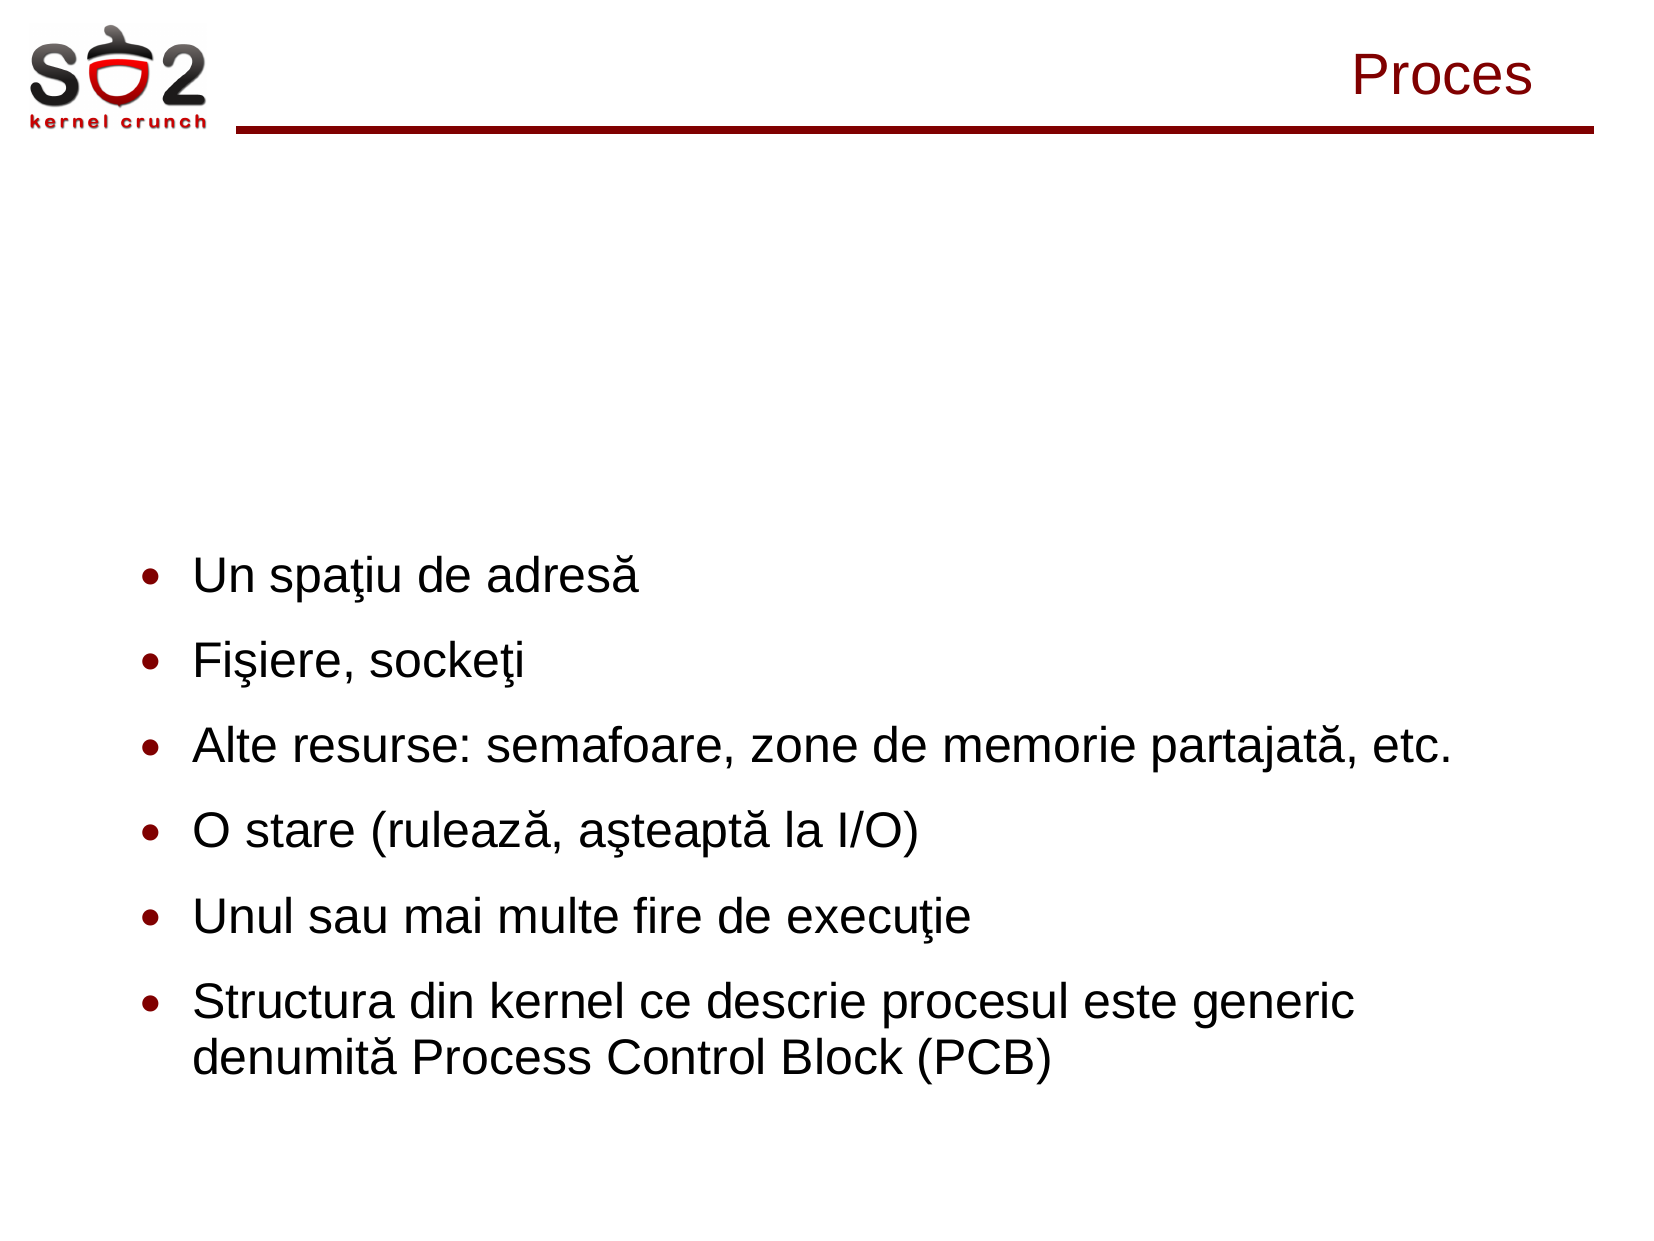

# Proces
Un spaţiu de adresă
Fişiere, sockeţi
Alte resurse: semafoare, zone de memorie partajată, etc.
O stare (rulează, aşteaptă la I/O)
Unul sau mai multe fire de execuţie
Structura din kernel ce descrie procesul este generic denumită Process Control Block (PCB)